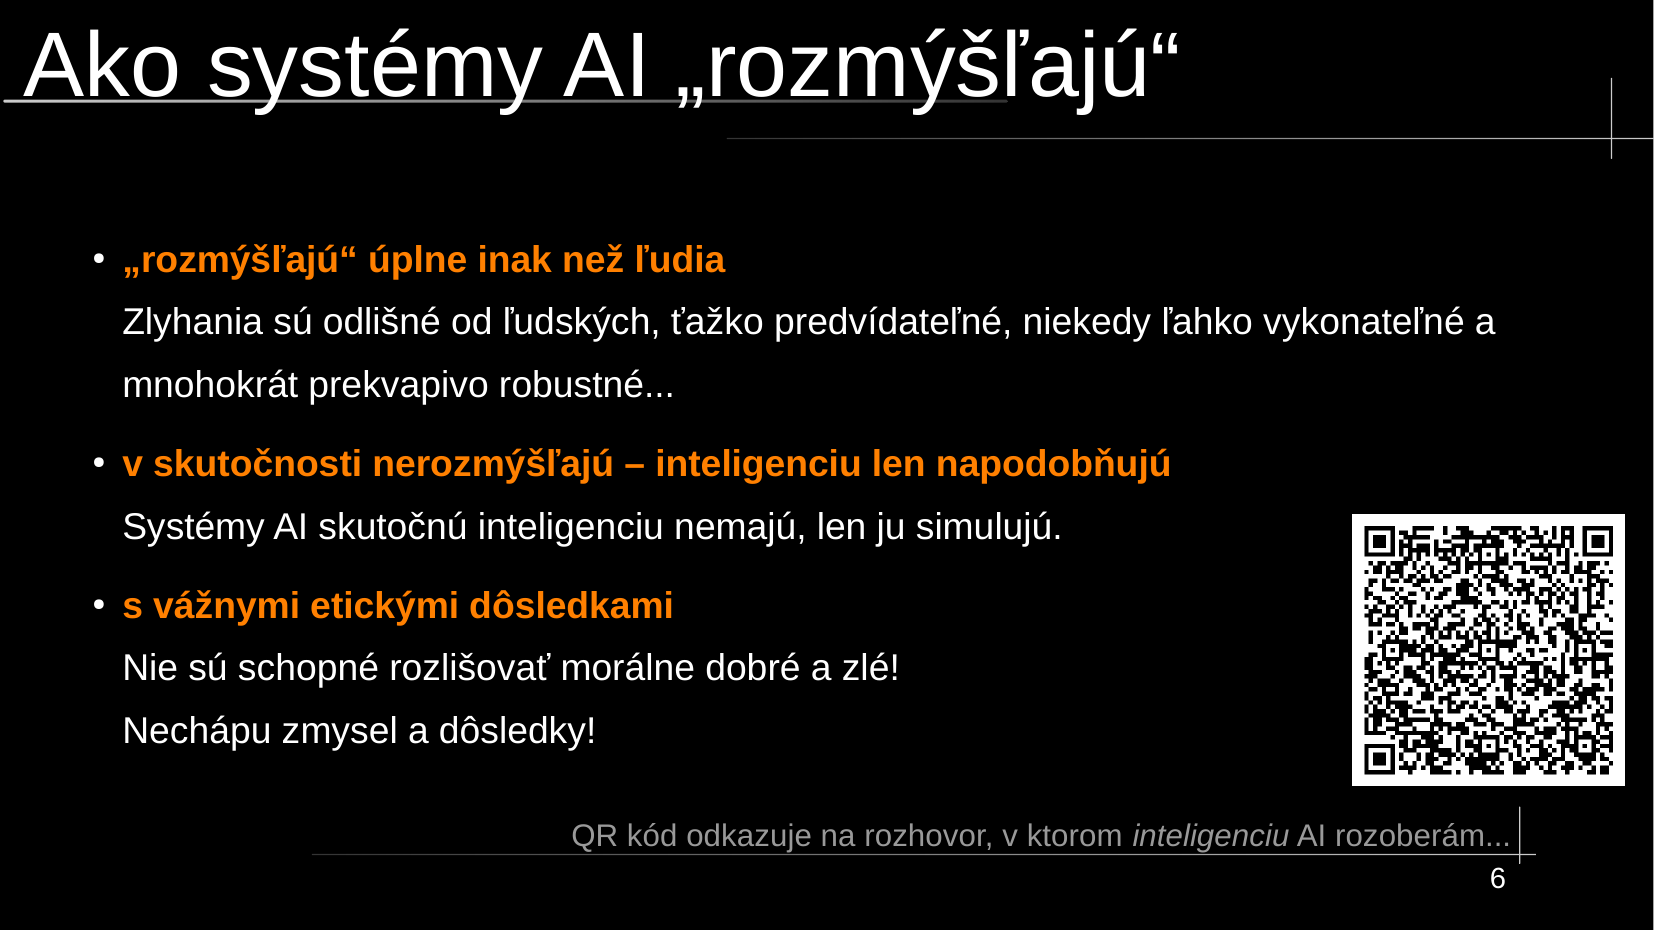

# Ako systémy AI „rozmýšľajú“
„rozmýšľajú“ úplne inak než ľudia
Zlyhania sú odlišné od ľudských, ťažko predvídateľné, niekedy ľahko vykonateľné a mnohokrát prekvapivo robustné...
v skutočnosti nerozmýšľajú – inteligenciu len napodobňujú
Systémy AI skutočnú inteligenciu nemajú, len ju simulujú.
s vážnymi etickými dôsledkami
Nie sú schopné rozlišovať morálne dobré a zlé!
Nechápu zmysel a dôsledky!
QR kód odkazuje na rozhovor, v ktorom inteligenciu AI rozoberám...
6